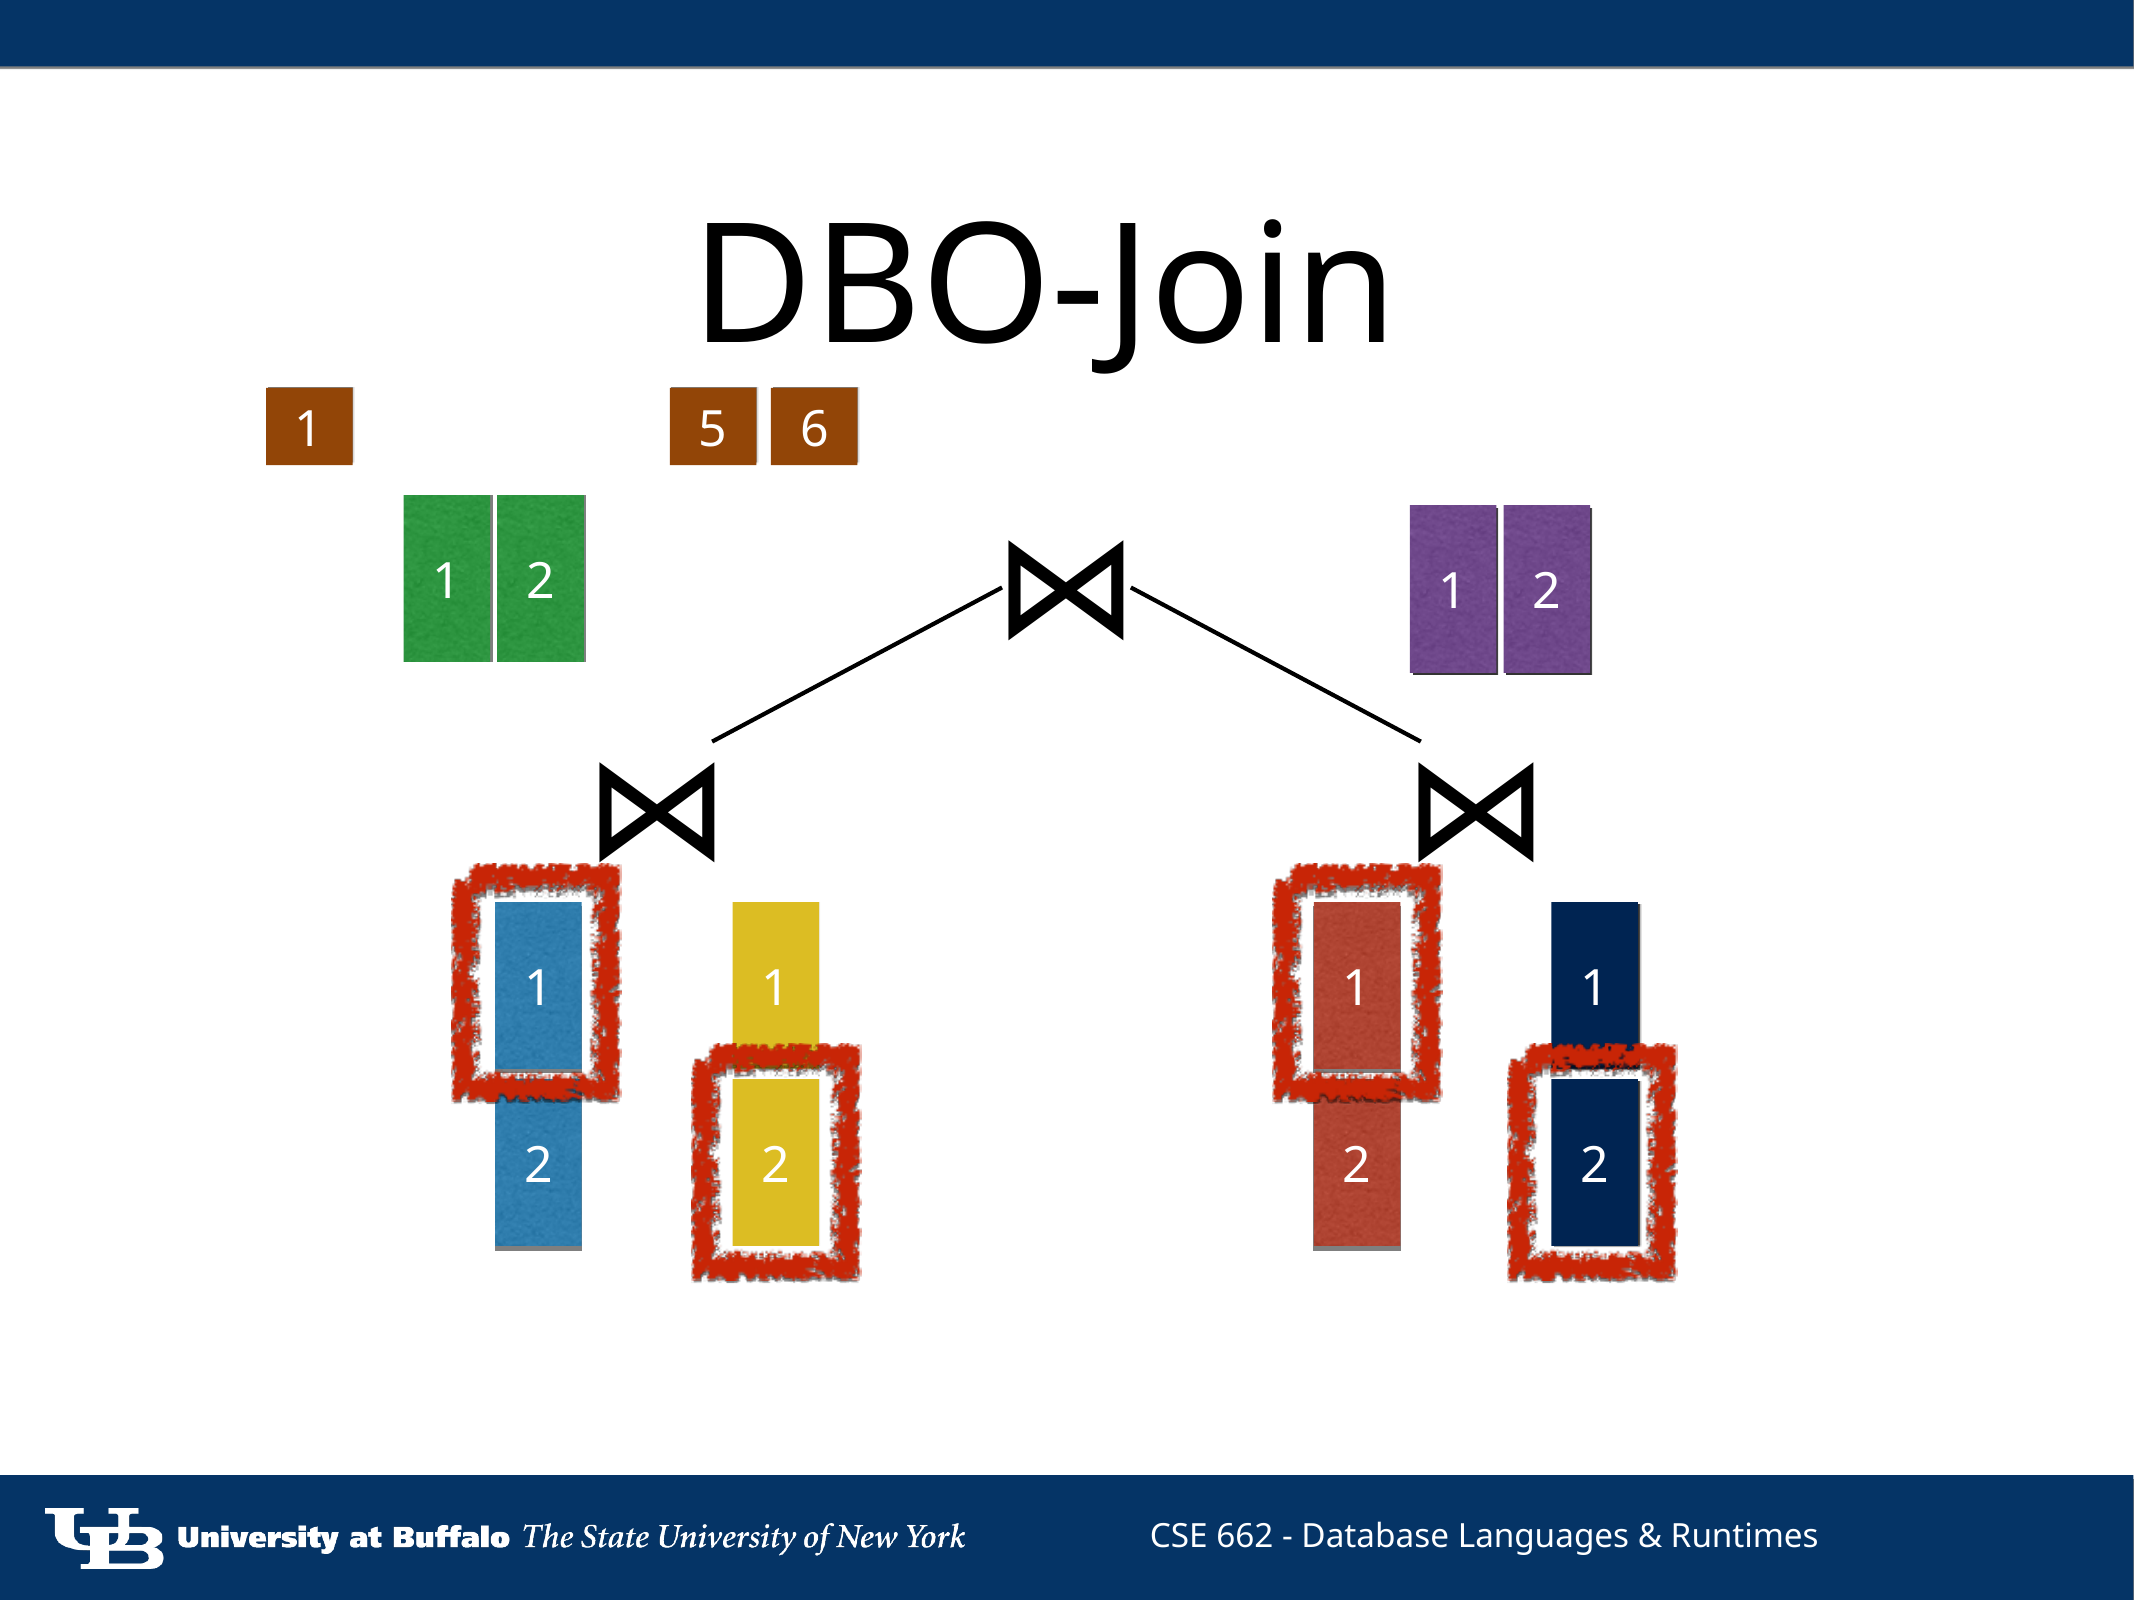

# DBO-Join
1
5
6
⋈
1
2
1
2
⋈
⋈
1
2
1
2
1
2
1
2